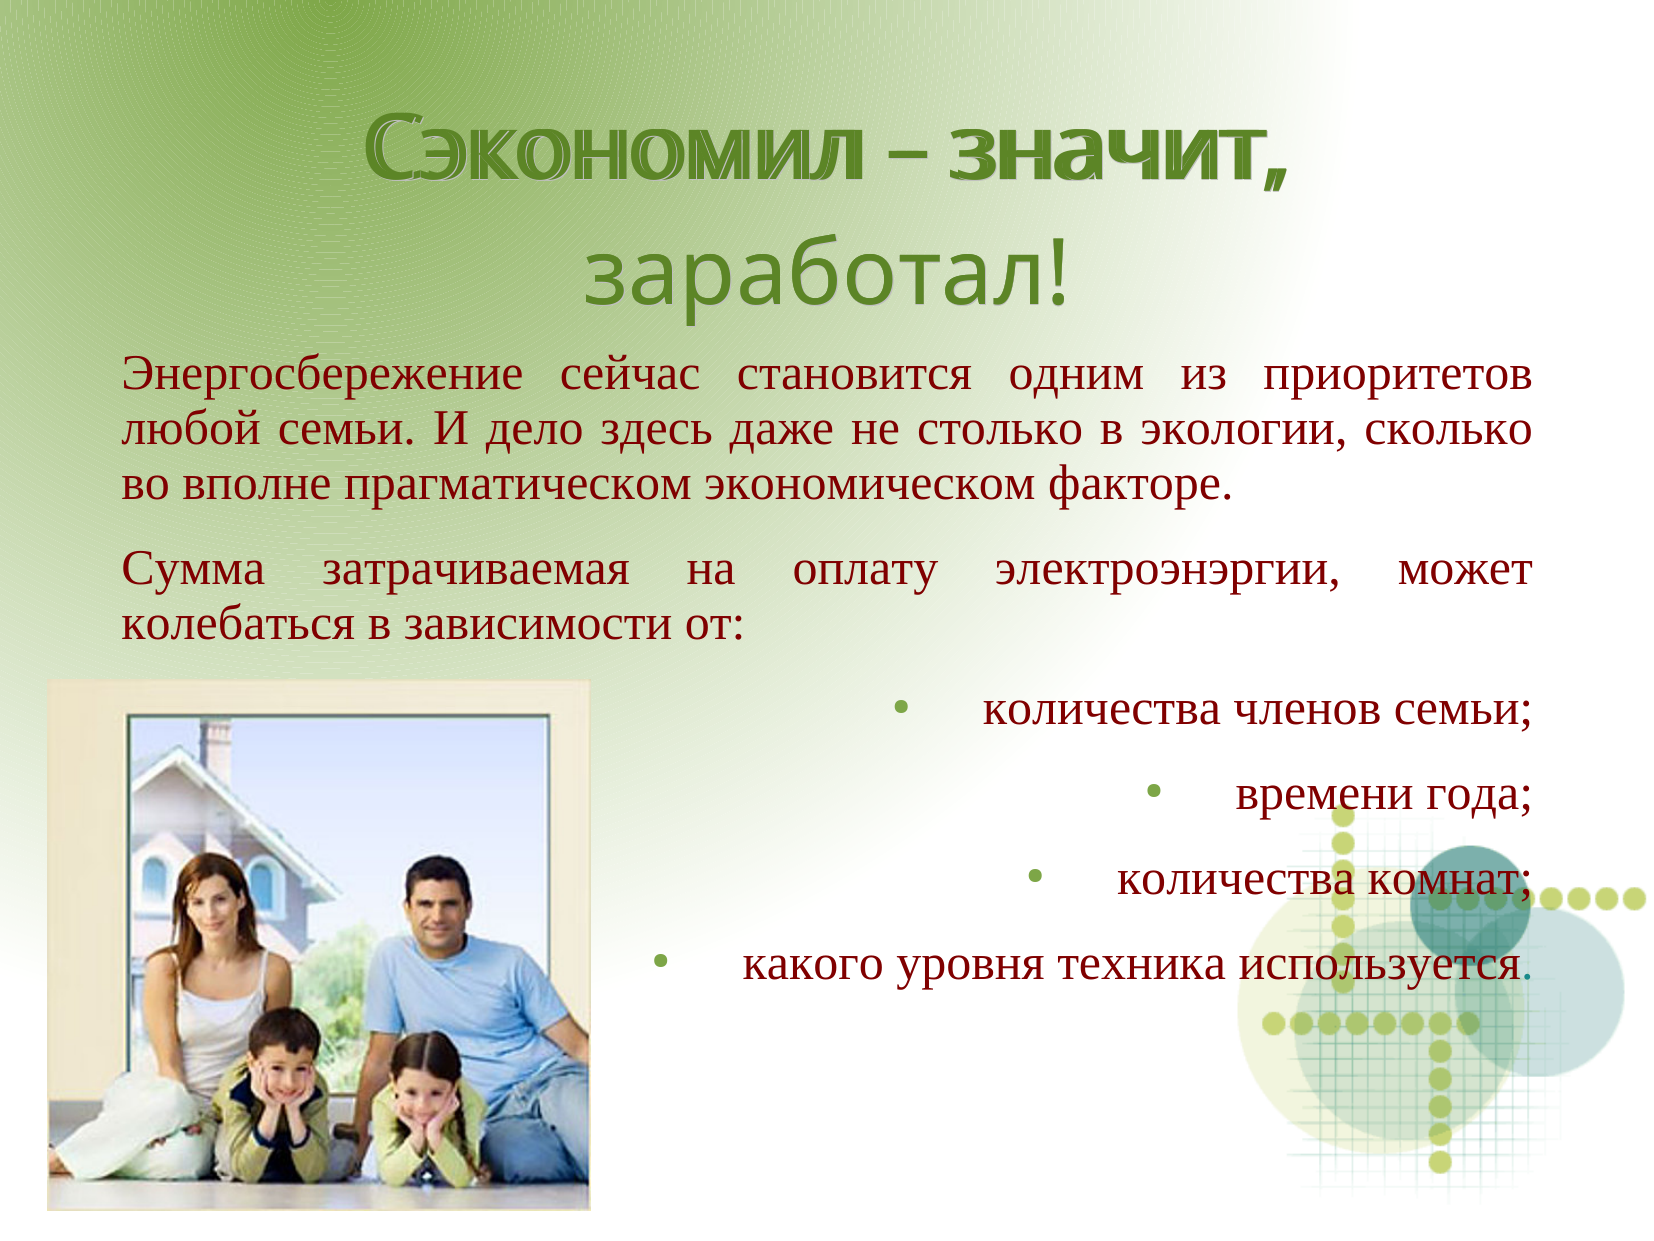

# Сэкономил - значит, заработал!
Сэкономил – значит, заработал!
Энергосбережение сейчас становится одним из приоритетов любой семьи. И дело здесь даже не столько в экологии, сколько во вполне прагматическом экономическом факторе.
Сумма затрачиваемая на оплату электроэнэргии, может колебаться в зависимости от:
 количества членов семьи;
 времени года;
 количества комнат;
 какого уровня техника используется.